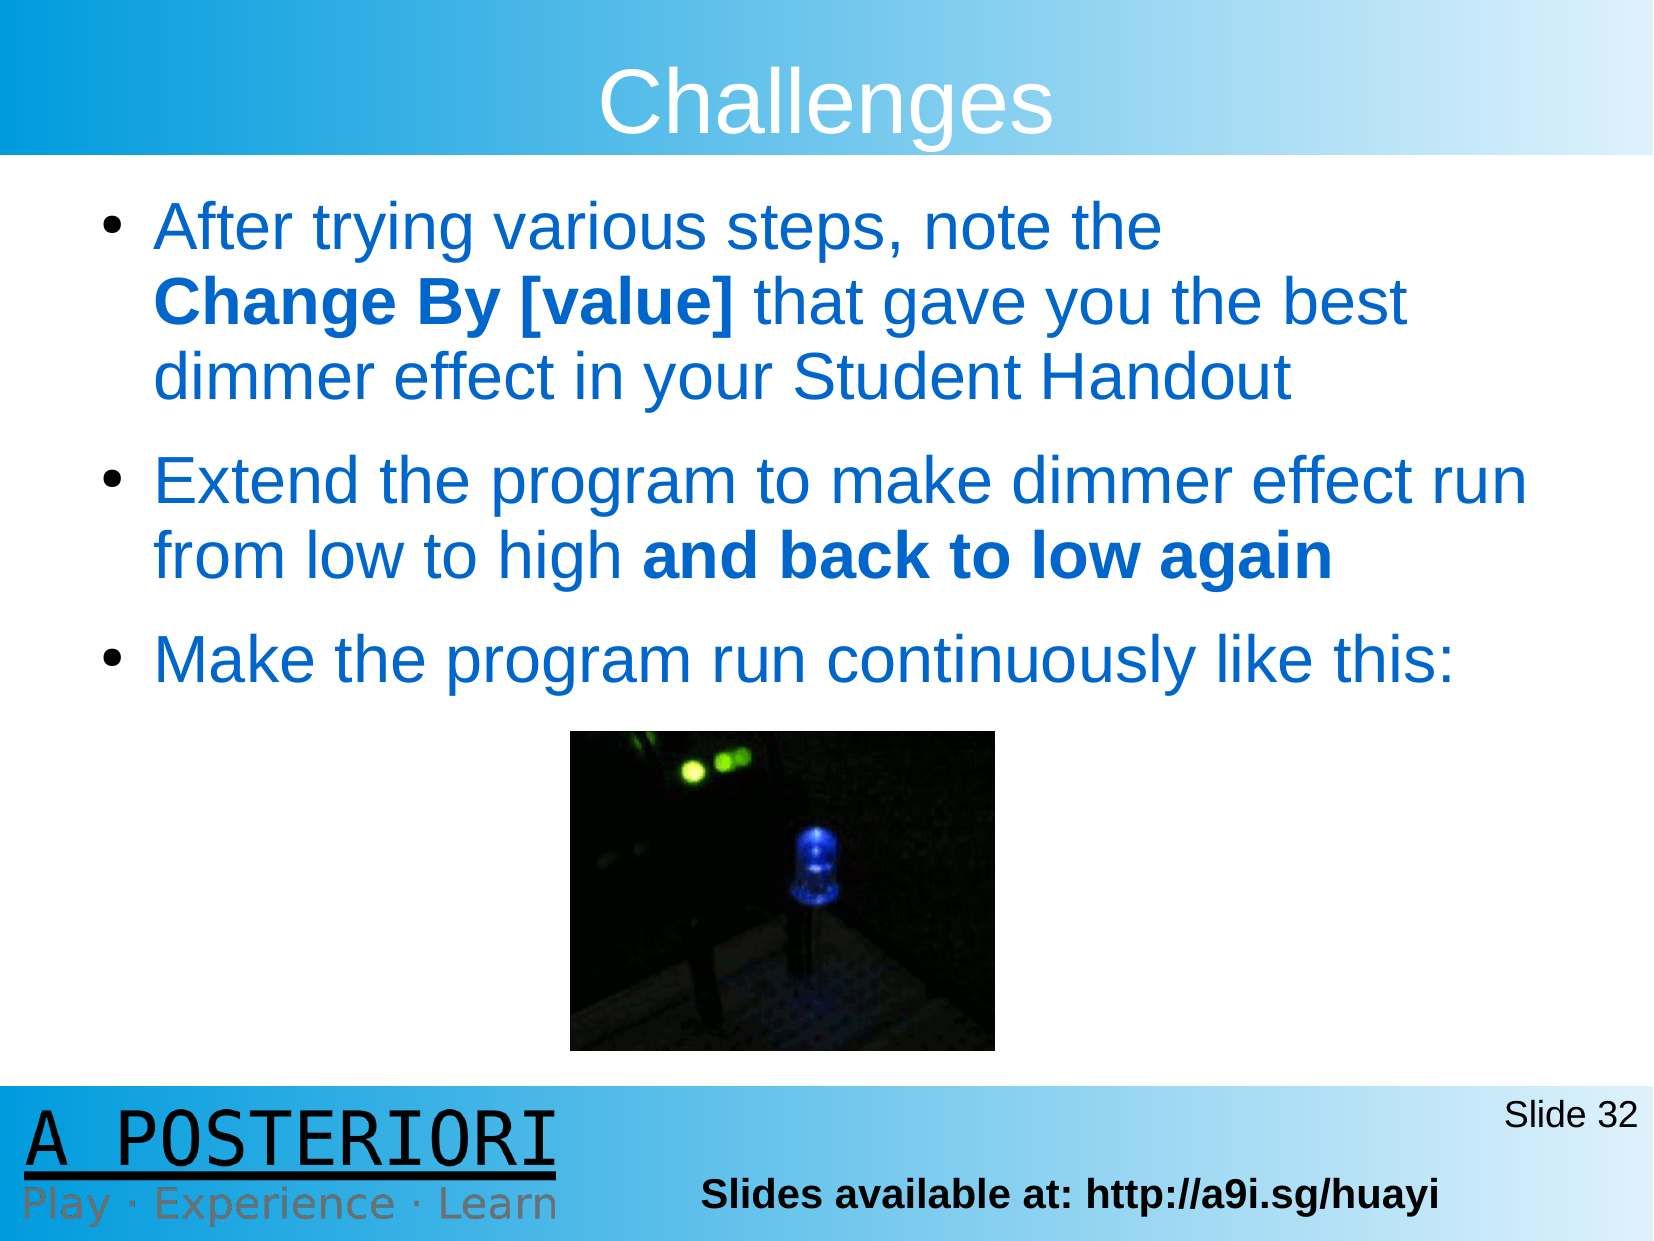

# Challenges
After trying various steps, note the
Change By [value] that gave you the best dimmer effect in your Student Handout
Extend the program to make dimmer effect run from low to high and back to low again
Make the program run continuously like this: